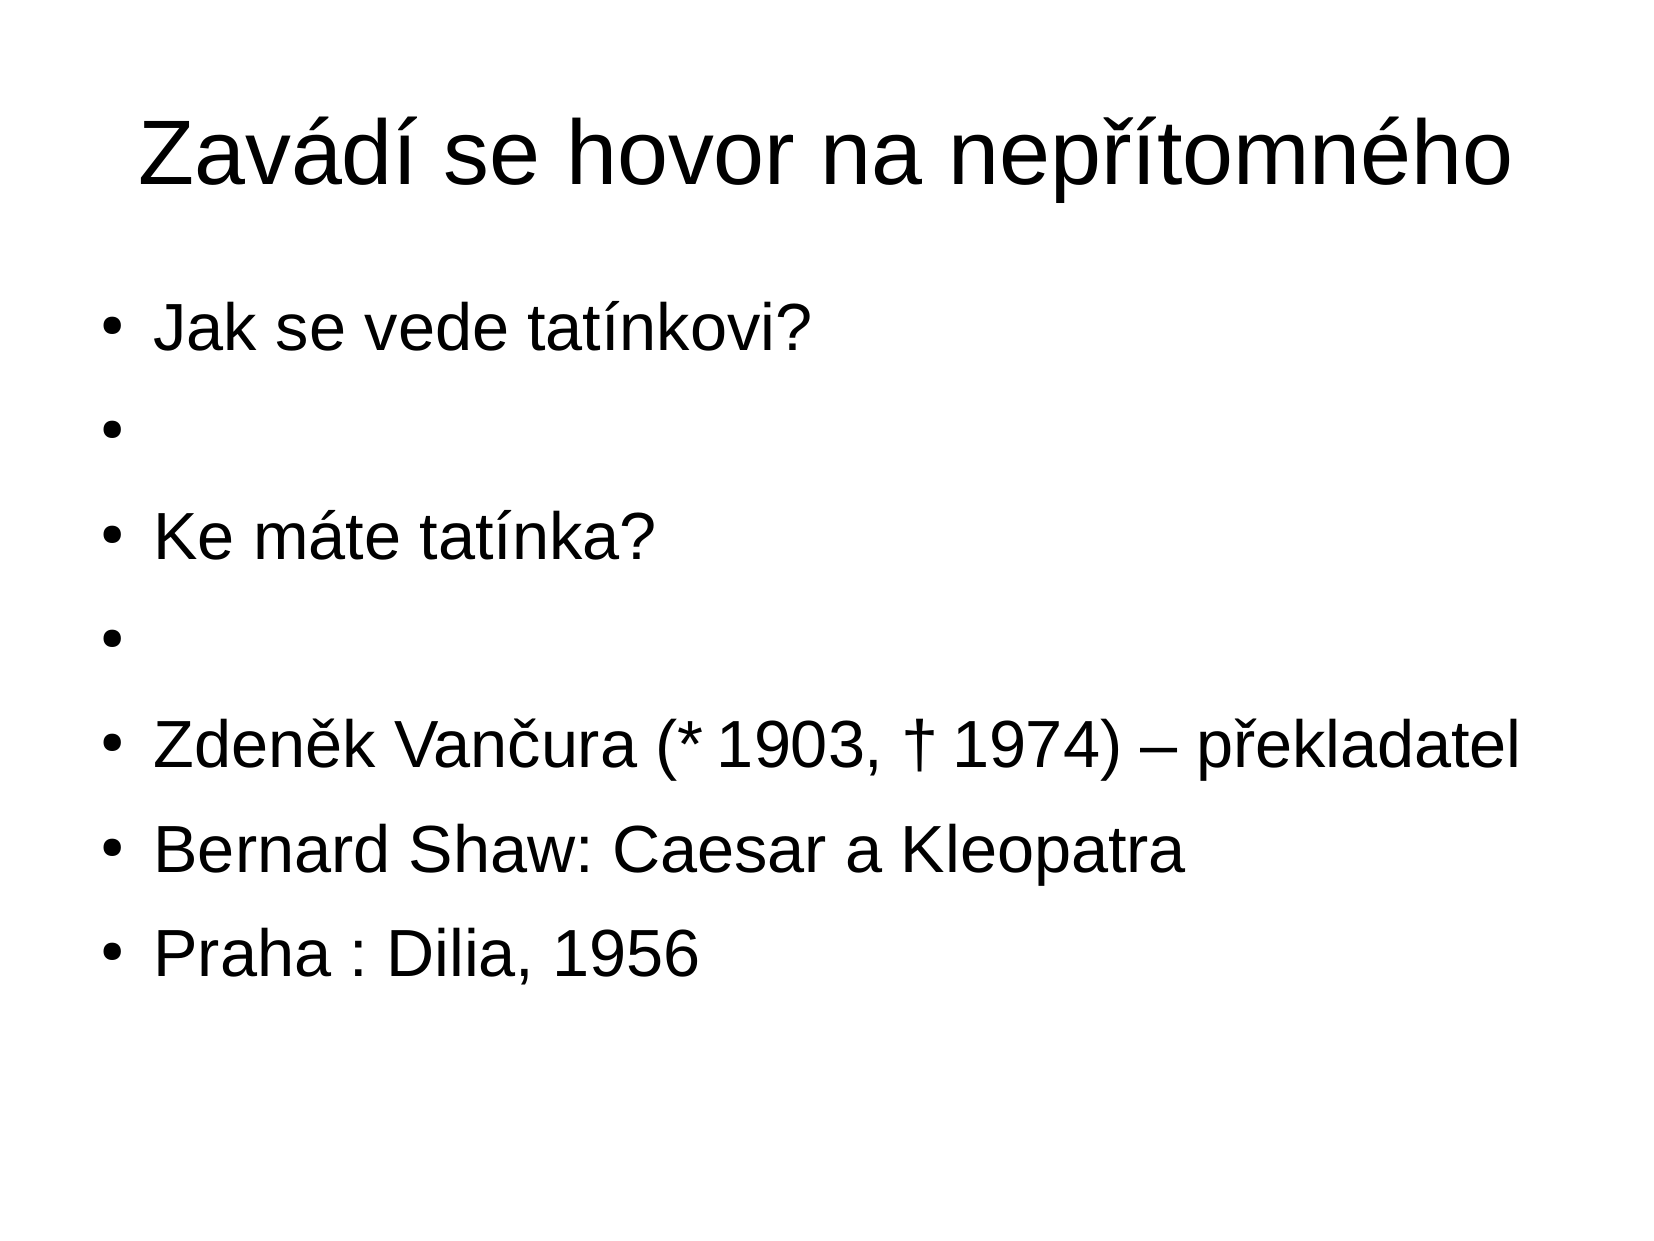

# Zavádí se hovor na nepřítomného
Jak se vede tatínkovi?
Ke máte tatínka?
Zdeněk Vančura (* 1903, † 1974) – překladatel
Bernard Shaw: Caesar a Kleopatra
Praha : Dilia, 1956